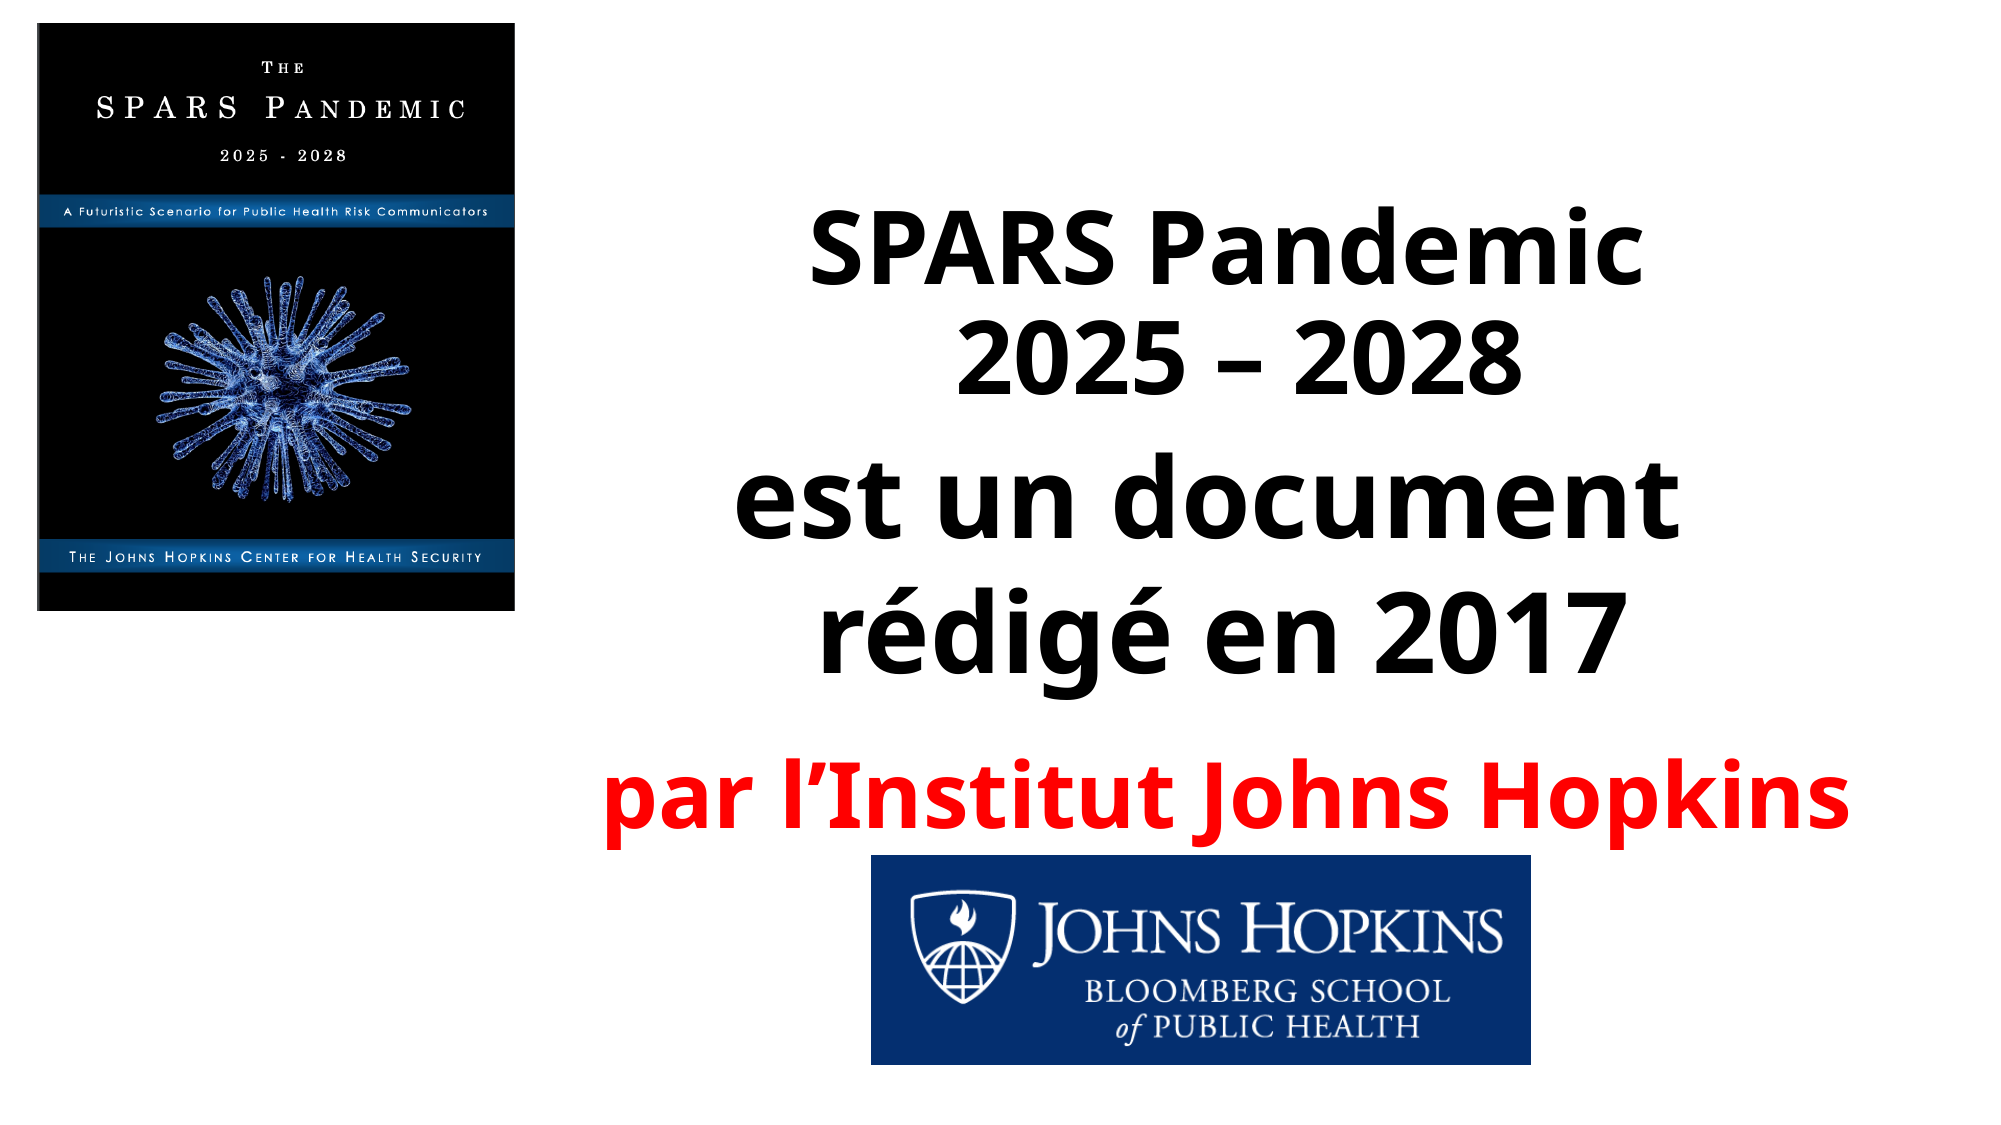

# SPARS Pandemic 2025 – 2028
est un document
rédigé en 2017
par l’Institut Johns Hopkins